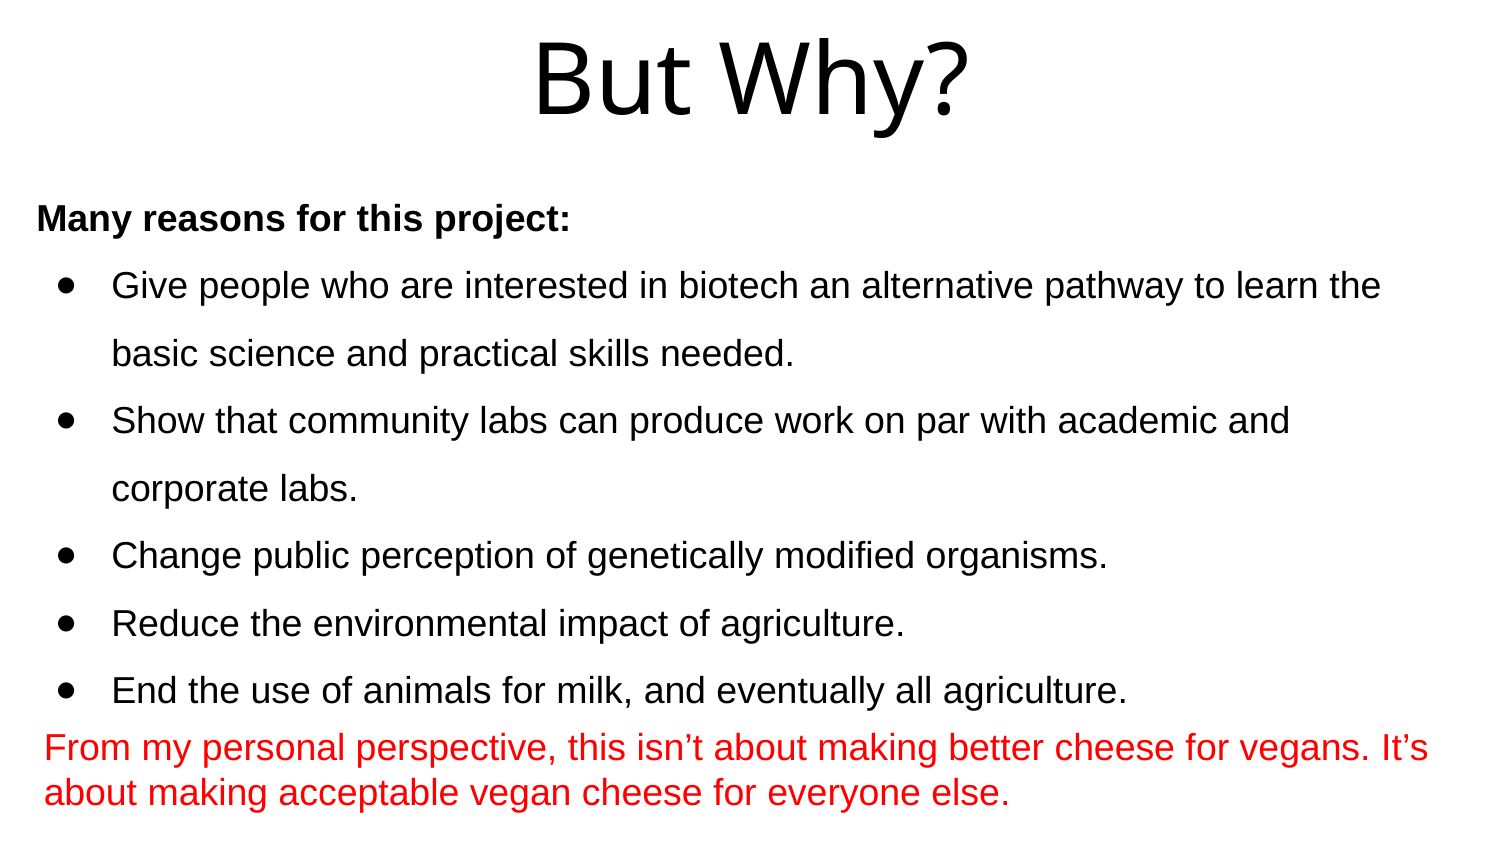

But Why?
Many reasons for this project:
Give people who are interested in biotech an alternative pathway to learn the basic science and practical skills needed.
Show that community labs can produce work on par with academic and corporate labs.
Change public perception of genetically modified organisms.
Reduce the environmental impact of agriculture.
End the use of animals for milk, and eventually all agriculture.
From my personal perspective, this isn’t about making better cheese for vegans. It’s about making acceptable vegan cheese for everyone else.